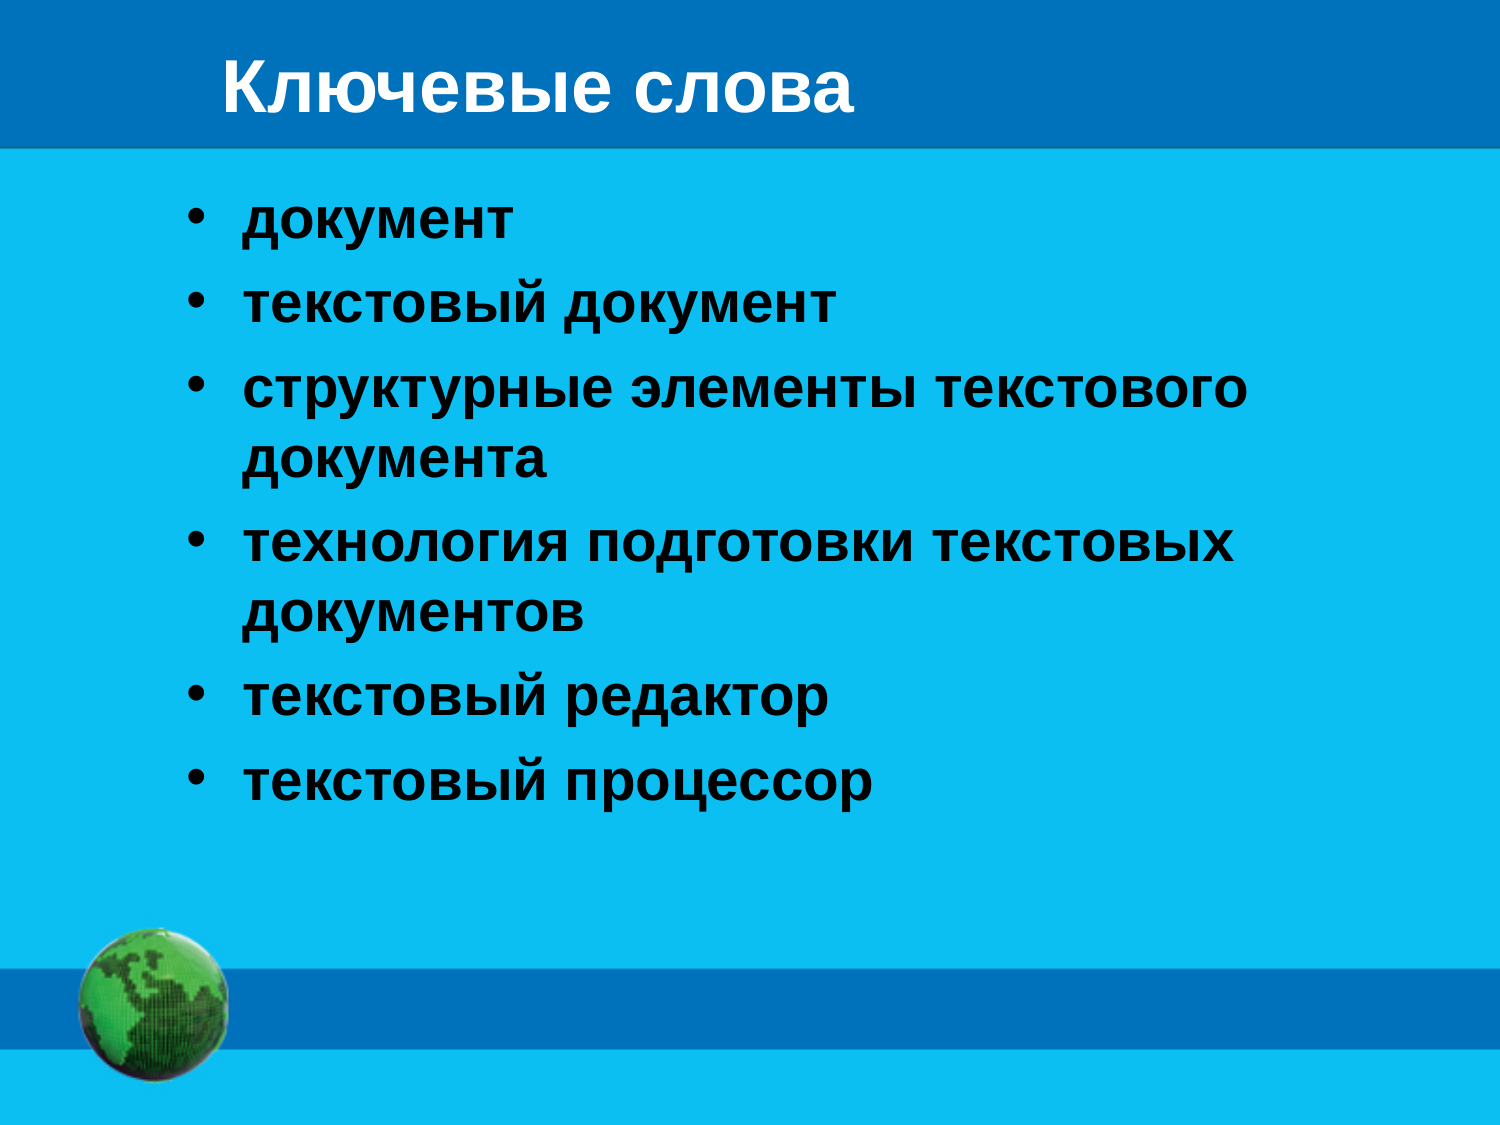

# Ключевые слова
документ
текстовый документ
структурные элементы текстового документа
технология подготовки текстовых документов
текстовый редактор
текстовый процессор